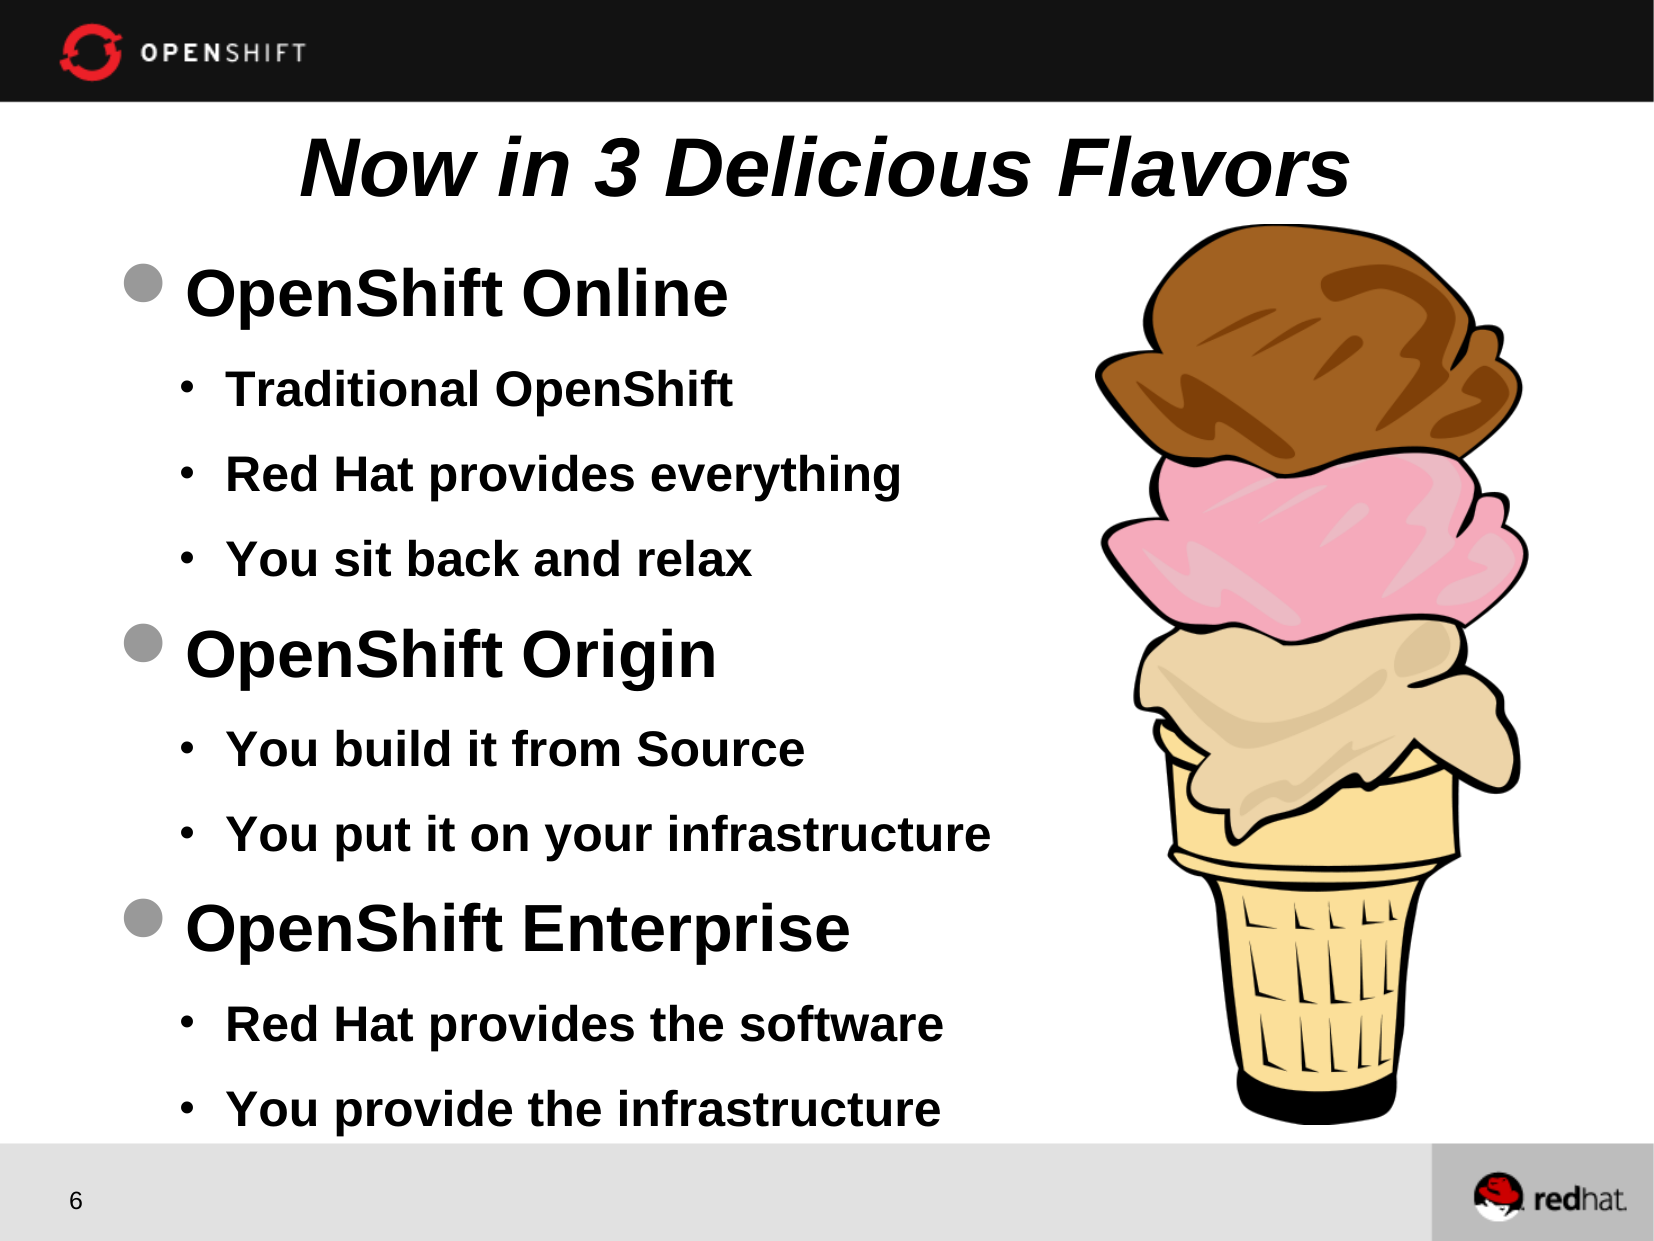

# Now in 3 Delicious Flavors
OpenShift Online
Traditional OpenShift
Red Hat provides everything
You sit back and relax
OpenShift Origin
You build it from Source
You put it on your infrastructure
OpenShift Enterprise
Red Hat provides the software
You provide the infrastructure